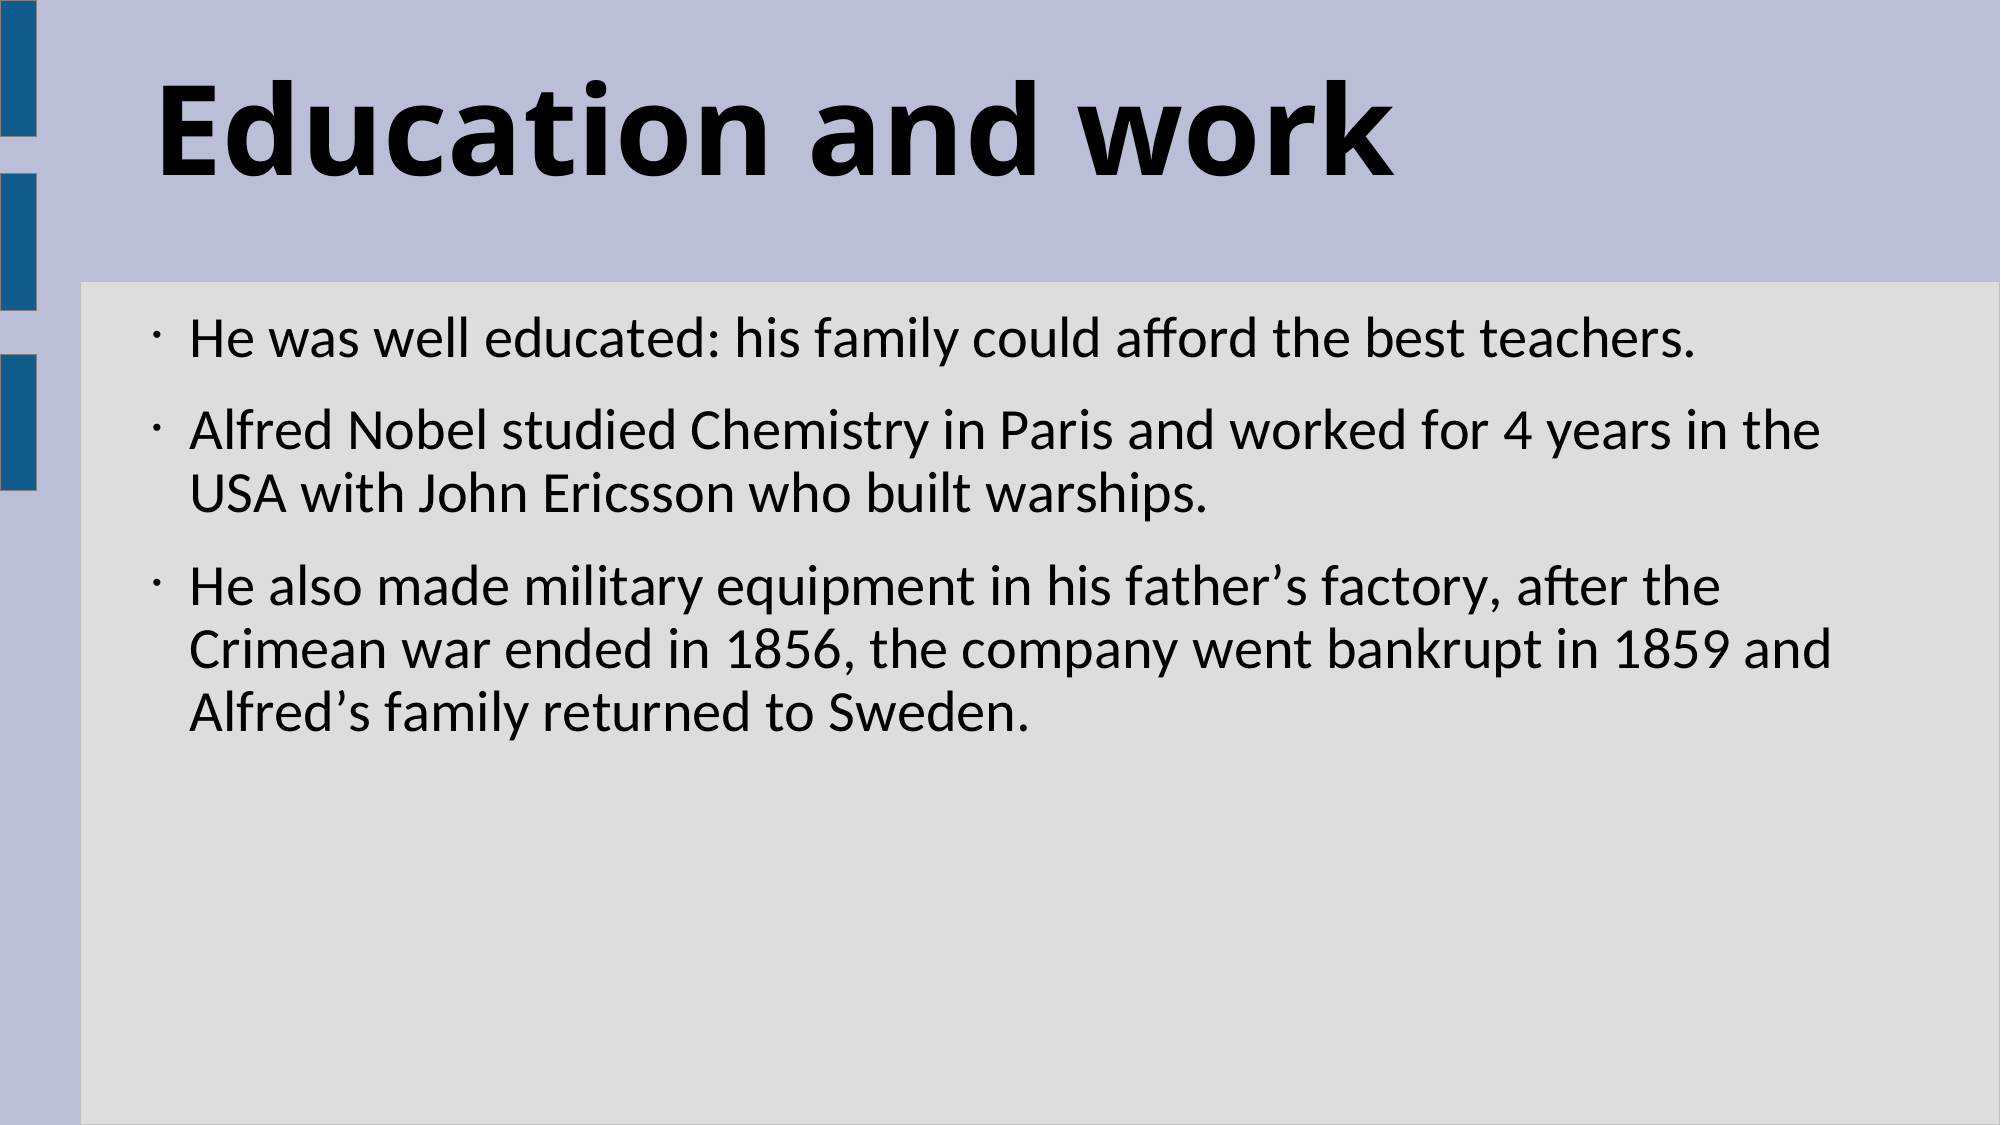

# Education and work
He was well educated: his family could afford the best teachers.
Alfred Nobel studied Chemistry in Paris and worked for 4 years in the USA with John Ericsson who built warships.
He also made military equipment in his father’s factory, after the Crimean war ended in 1856, the company went bankrupt in 1859 and Alfred’s family returned to Sweden.